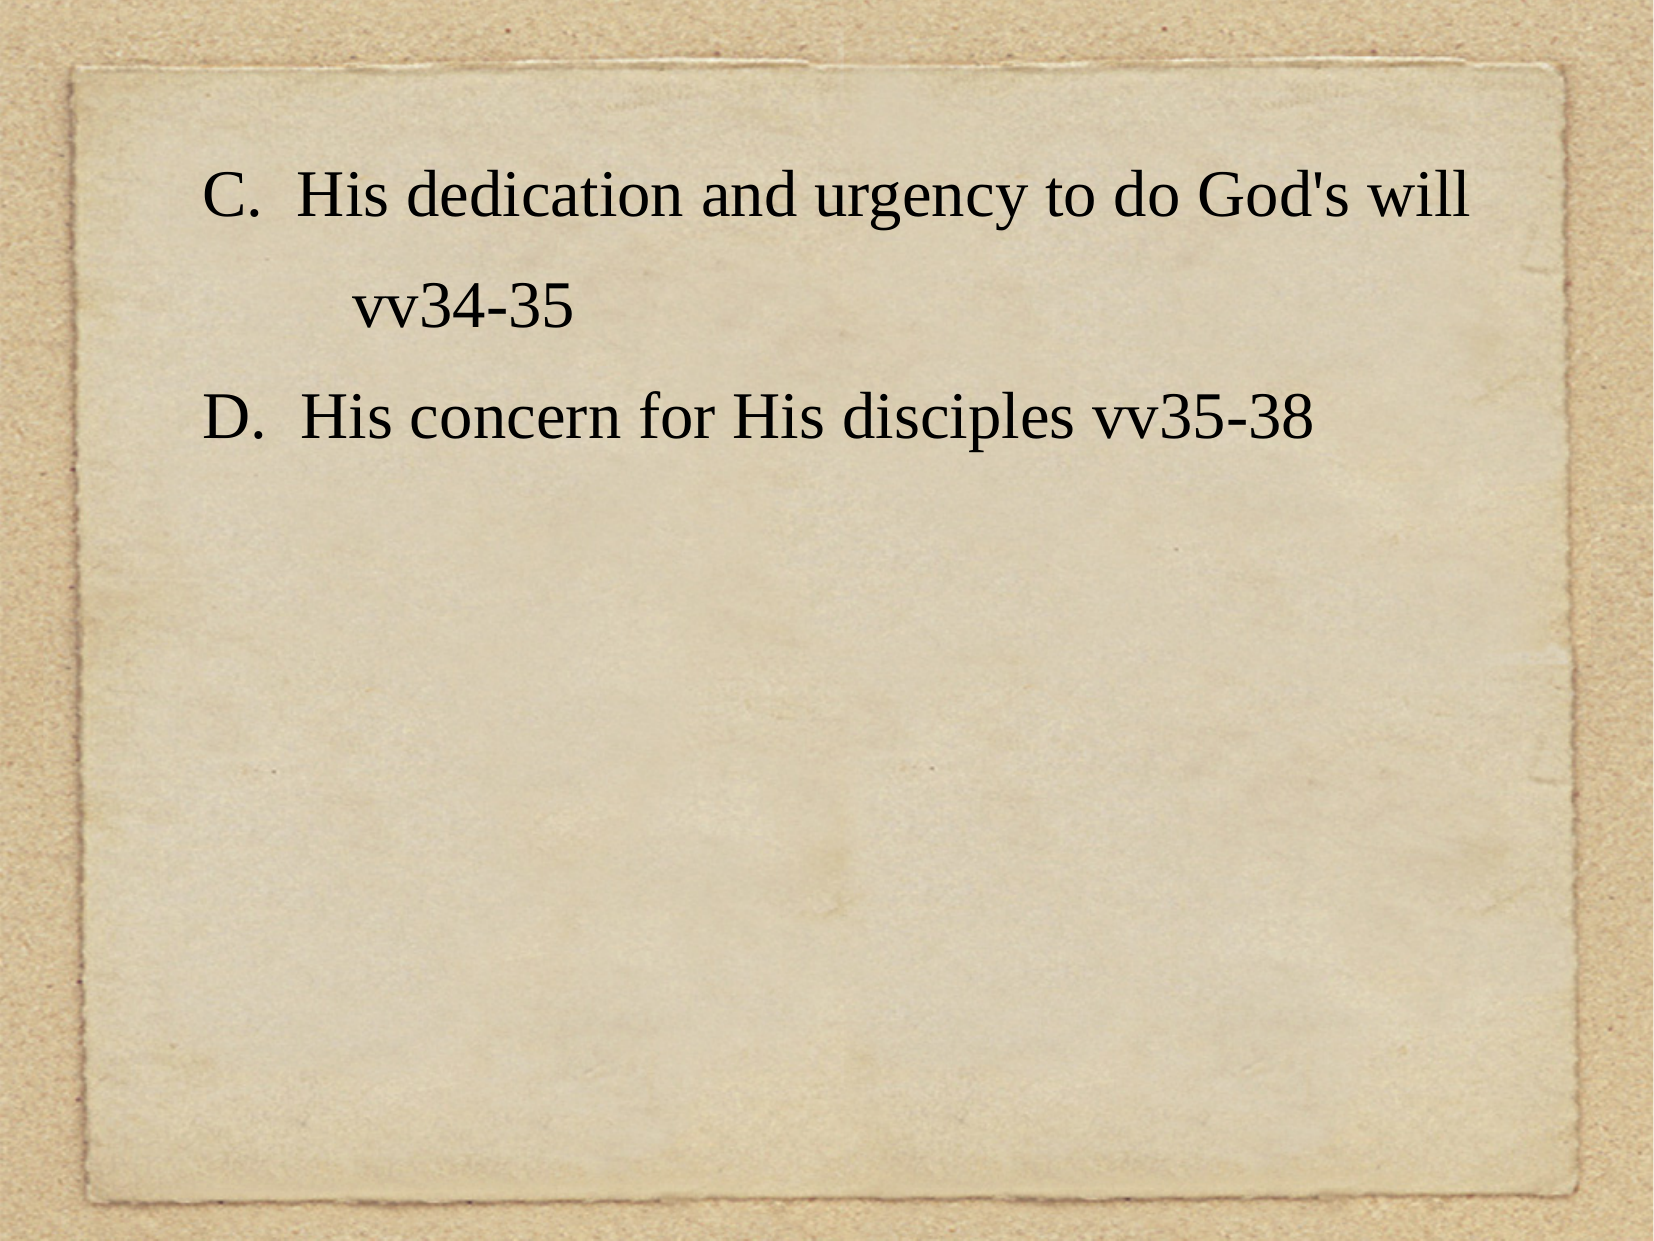

C. His dedication and urgency to do God's will 			vv34-35
	D. His concern for His disciples vv35-38